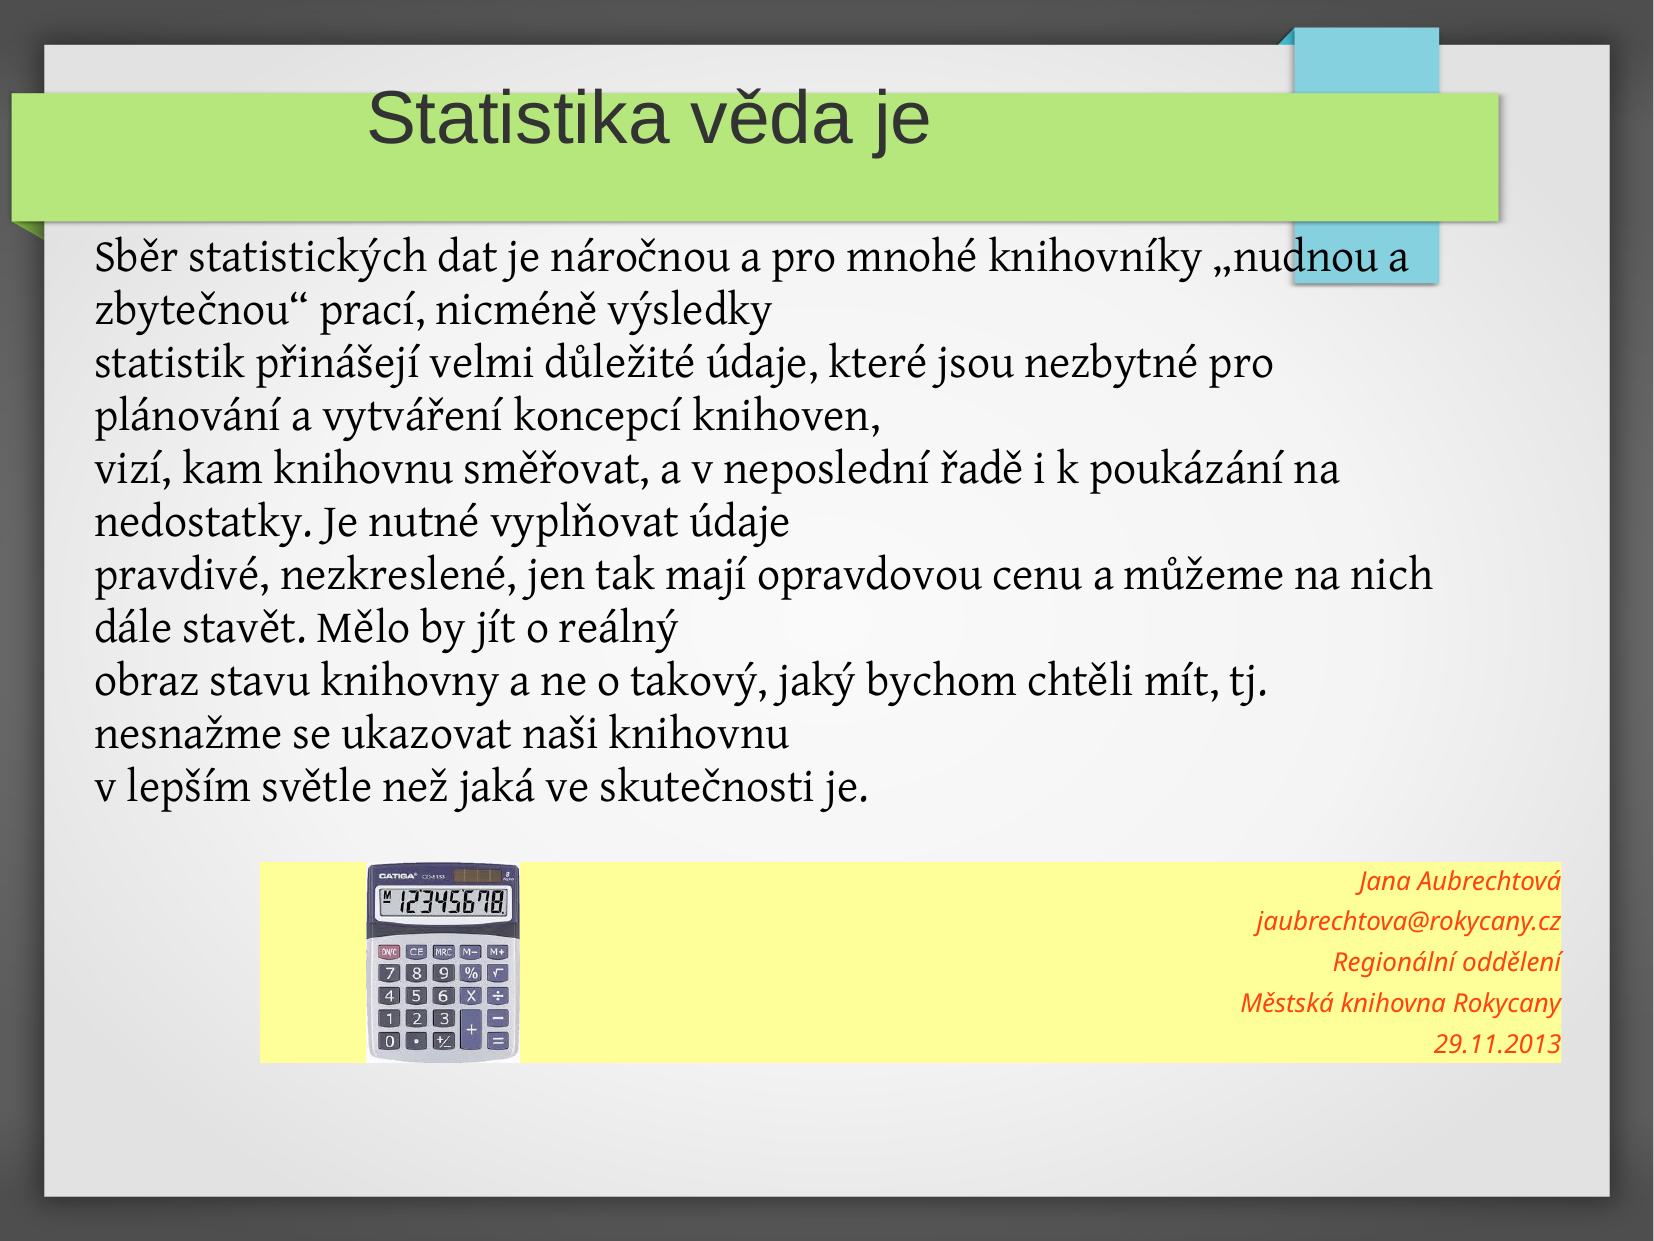

# Statistika věda je
Sběr statistických dat je náročnou a pro mnohé knihovníky „nudnou a zbytečnou“ prací, nicméně výsledky
statistik přinášejí velmi důležité údaje, které jsou nezbytné pro plánování a vytváření koncepcí knihoven,
vizí, kam knihovnu směřovat, a v neposlední řadě i k poukázání na nedostatky. Je nutné vyplňovat údaje
pravdivé, nezkreslené, jen tak mají opravdovou cenu a můžeme na nich dále stavět. Mělo by jít o reálný
obraz stavu knihovny a ne o takový, jaký bychom chtěli mít, tj. nesnažme se ukazovat naši knihovnu
v lepším světle než jaká ve skutečnosti je.
Jana Aubrechtová
jaubrechtova@rokycany.cz
Regionální oddělení
Městská knihovna Rokycany
29.11.2013